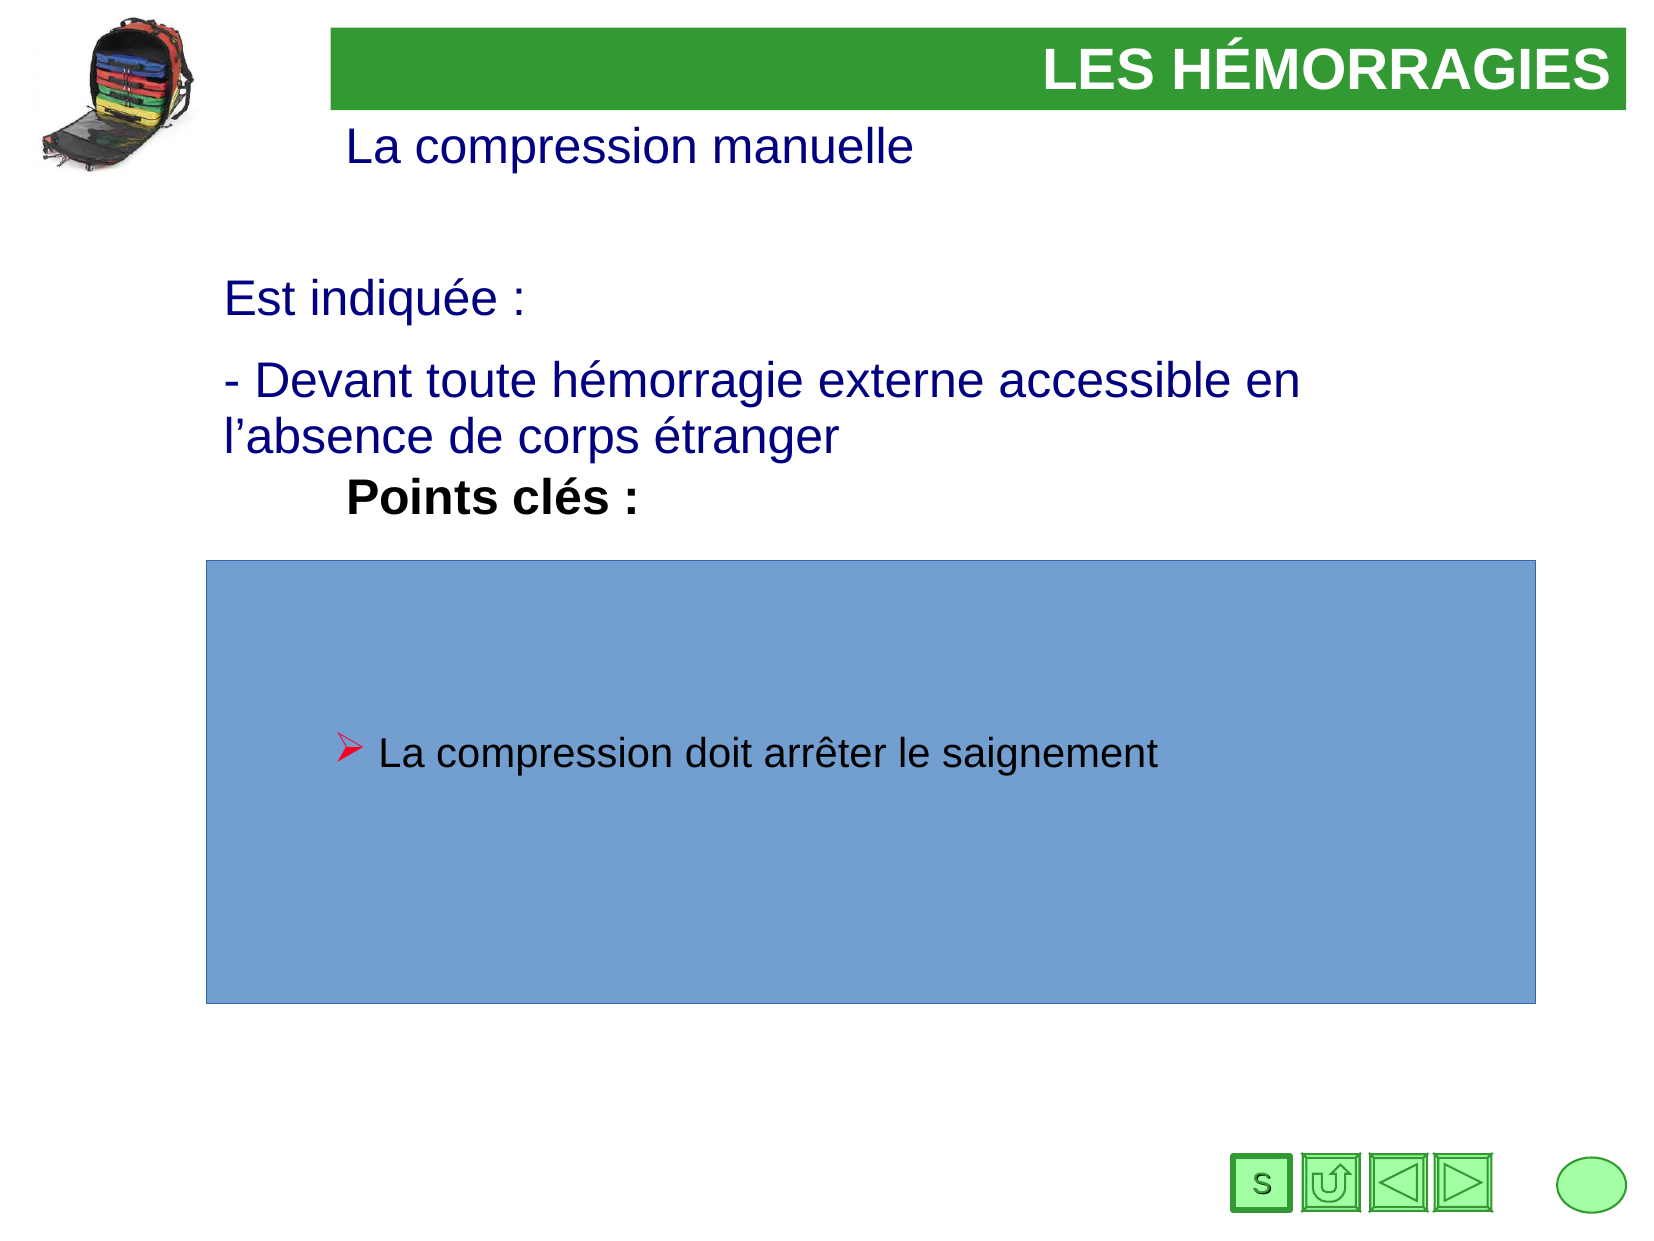

LES HÉMORRAGIES
La compression manuelle
Est indiquée :
- Devant toute hémorragie externe accessible en l’absence de corps étranger
Points clés :
 La compression doit arrêter le saignement